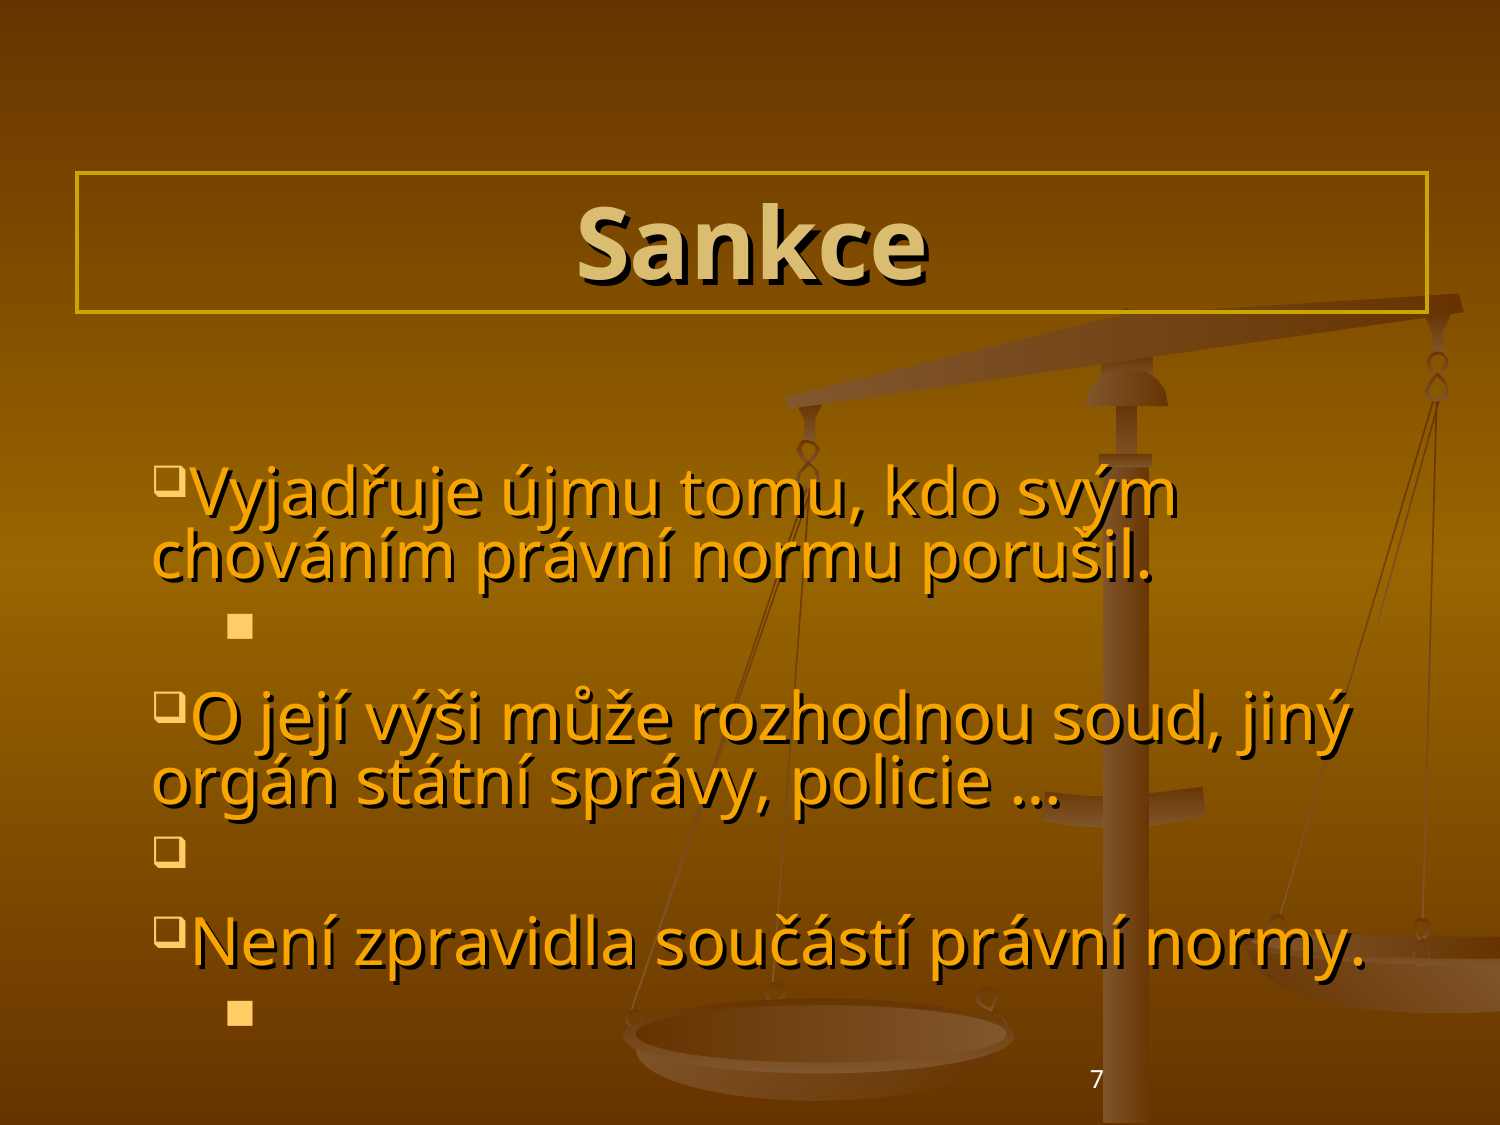

# Sankce
Vyjadřuje újmu tomu, kdo svým chováním právní normu porušil.
O její výši může rozhodnou soud, jiný orgán státní správy, policie …
Není zpravidla součástí právní normy.